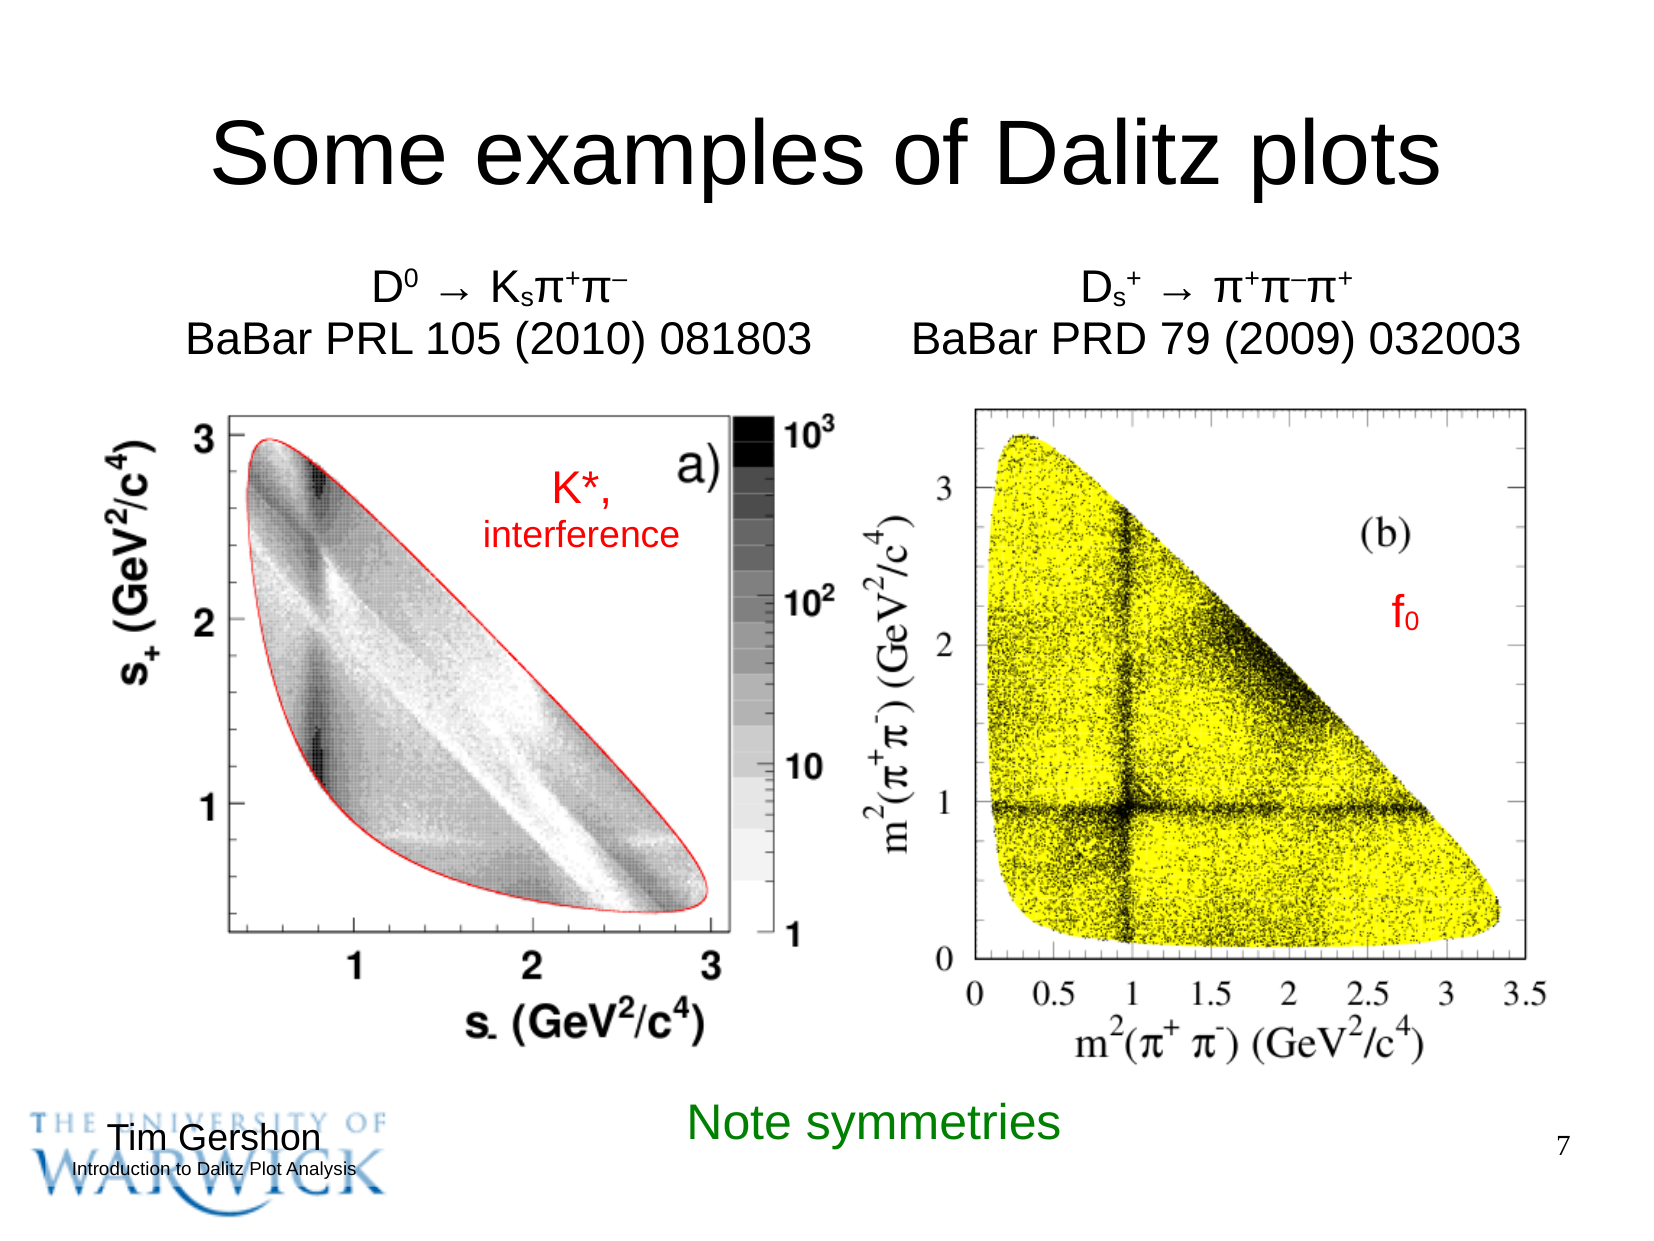

# Some examples of Dalitz plots
D0 → Ksπ+π–
BaBar PRL 105 (2010) 081803
Ds+ → π+π–π+
BaBar PRD 79 (2009) 032003
K*, interference
f0
Note symmetries
Tim Gershon
Introduction to Dalitz Plot Analysis
7